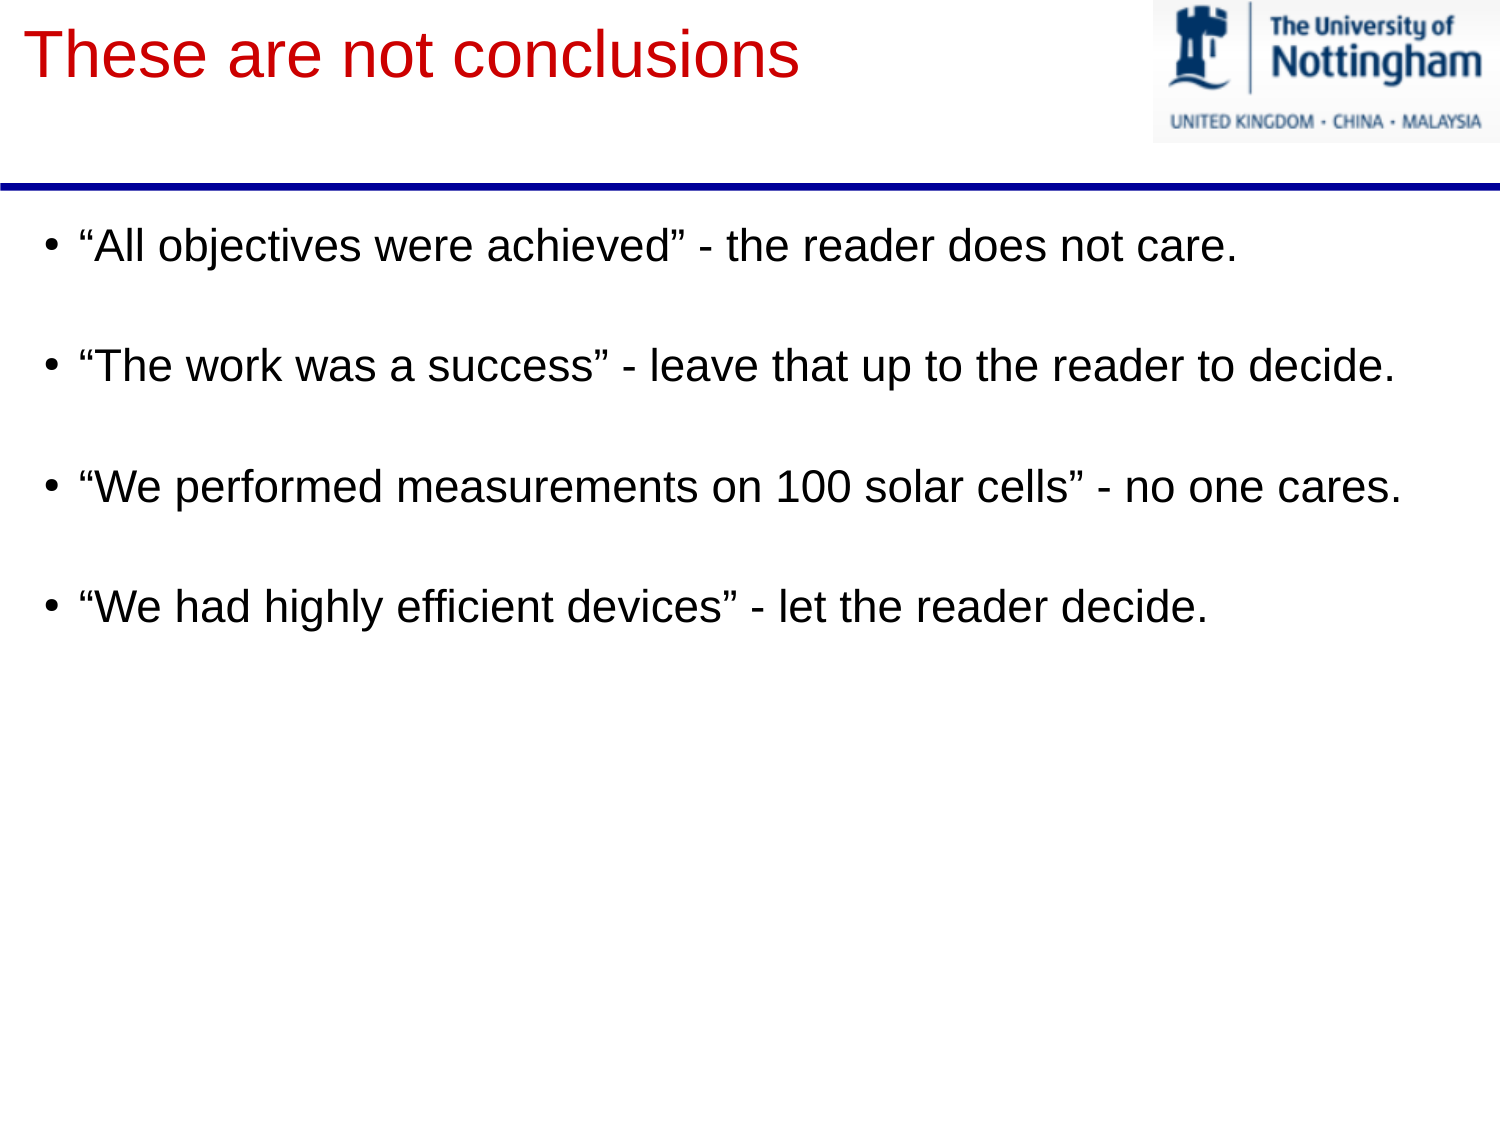

These are not conclusions
“All objectives were achieved” - the reader does not care.
“The work was a success” - leave that up to the reader to decide.
“We performed measurements on 100 solar cells” - no one cares.
“We had highly efficient devices” - let the reader decide.